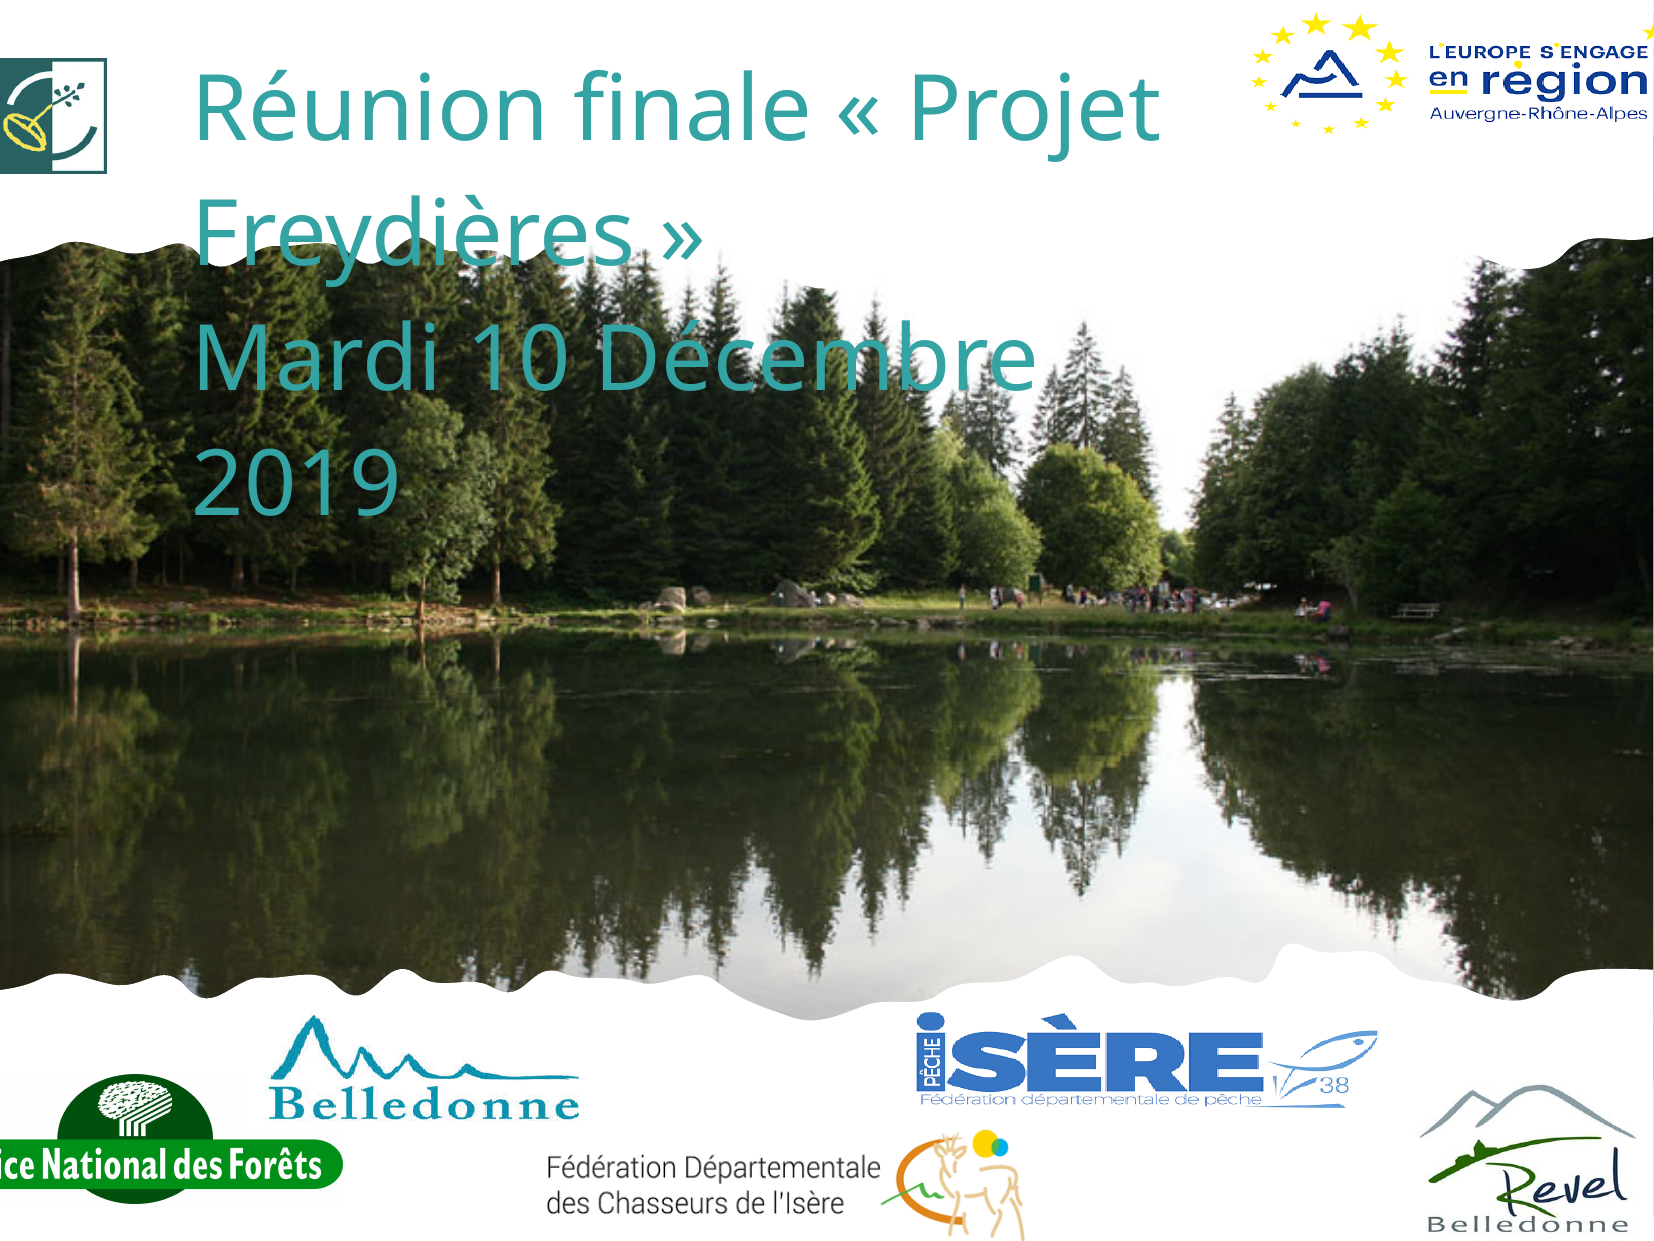

Réunion finale « Projet Freydières »
Mardi 10 Décembre 2019
#